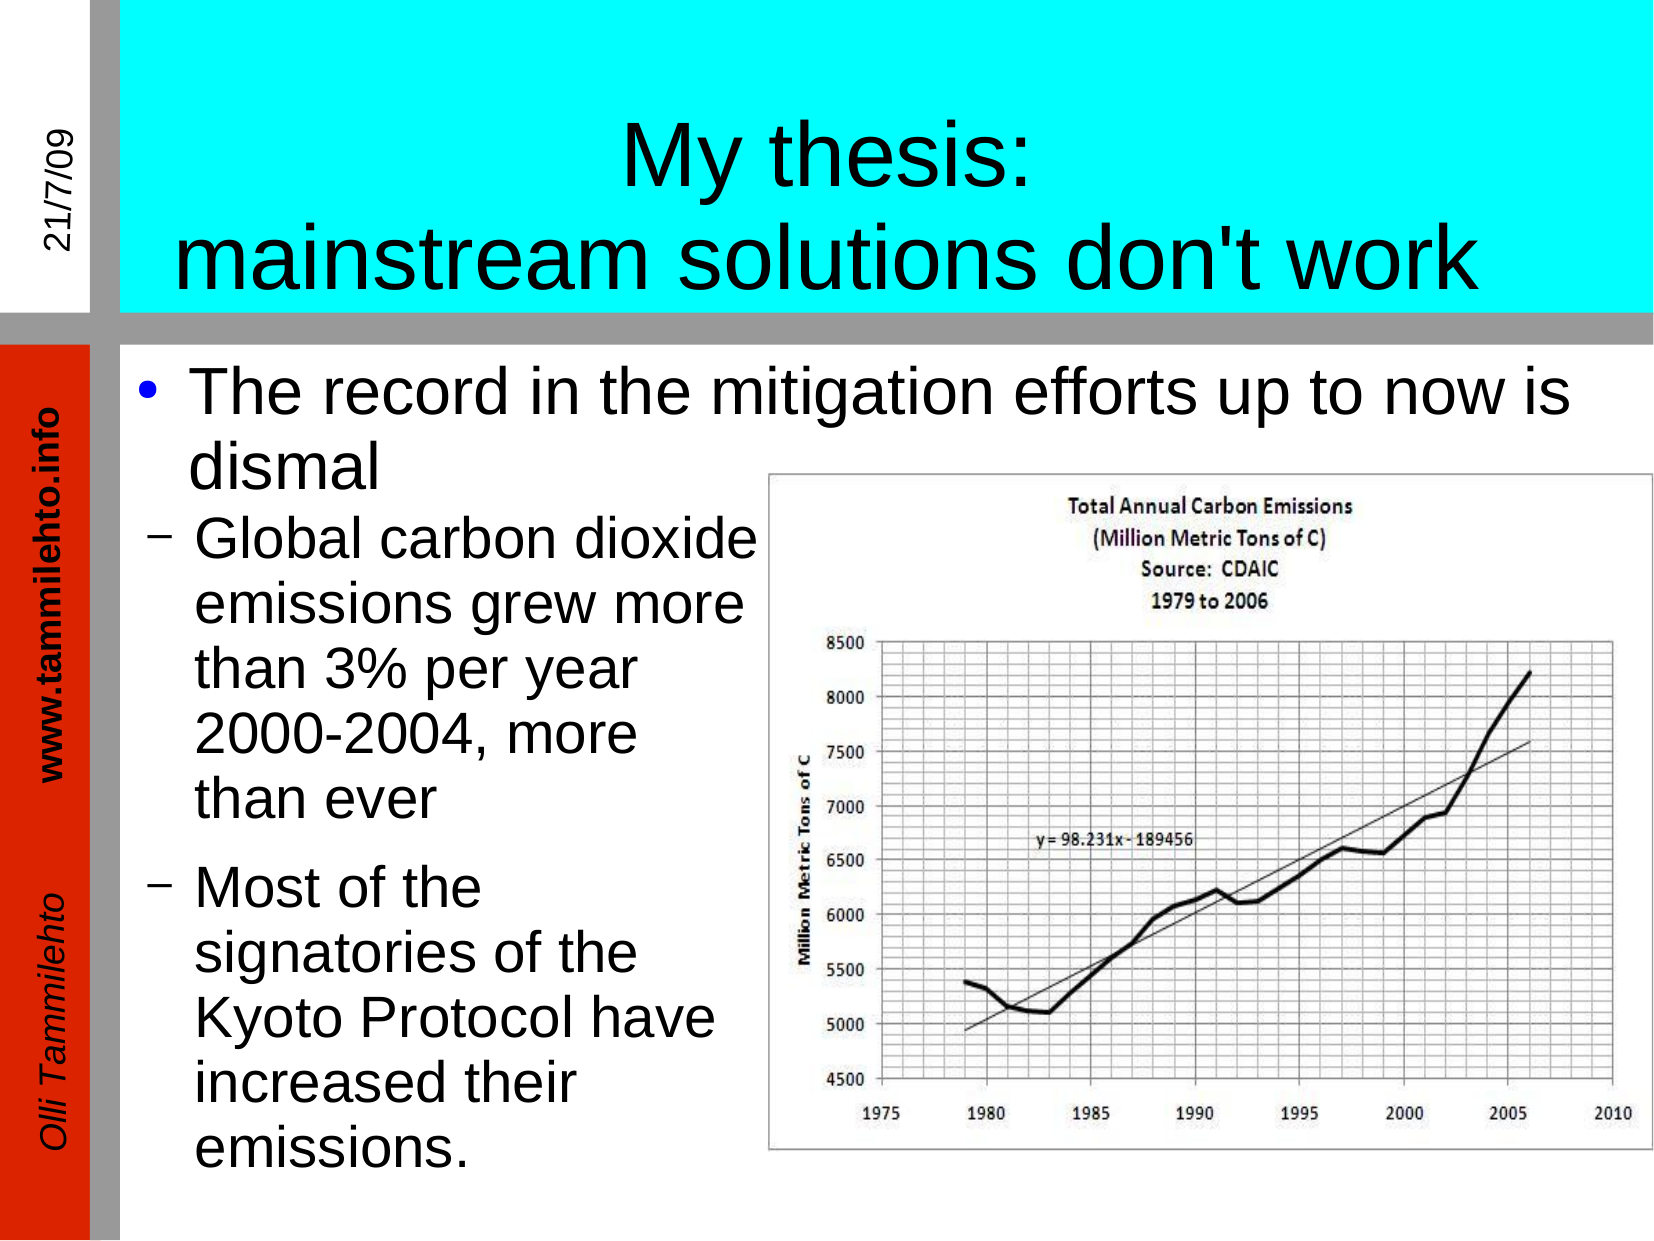

# My thesis: mainstream solutions don't work
The record in the mitigation efforts up to now is dismal
Global carbon dioxide emissions grew more than 3% per year 2000-2004, more than ever
Most of the signatories of the Kyoto Protocol have increased their emissions.